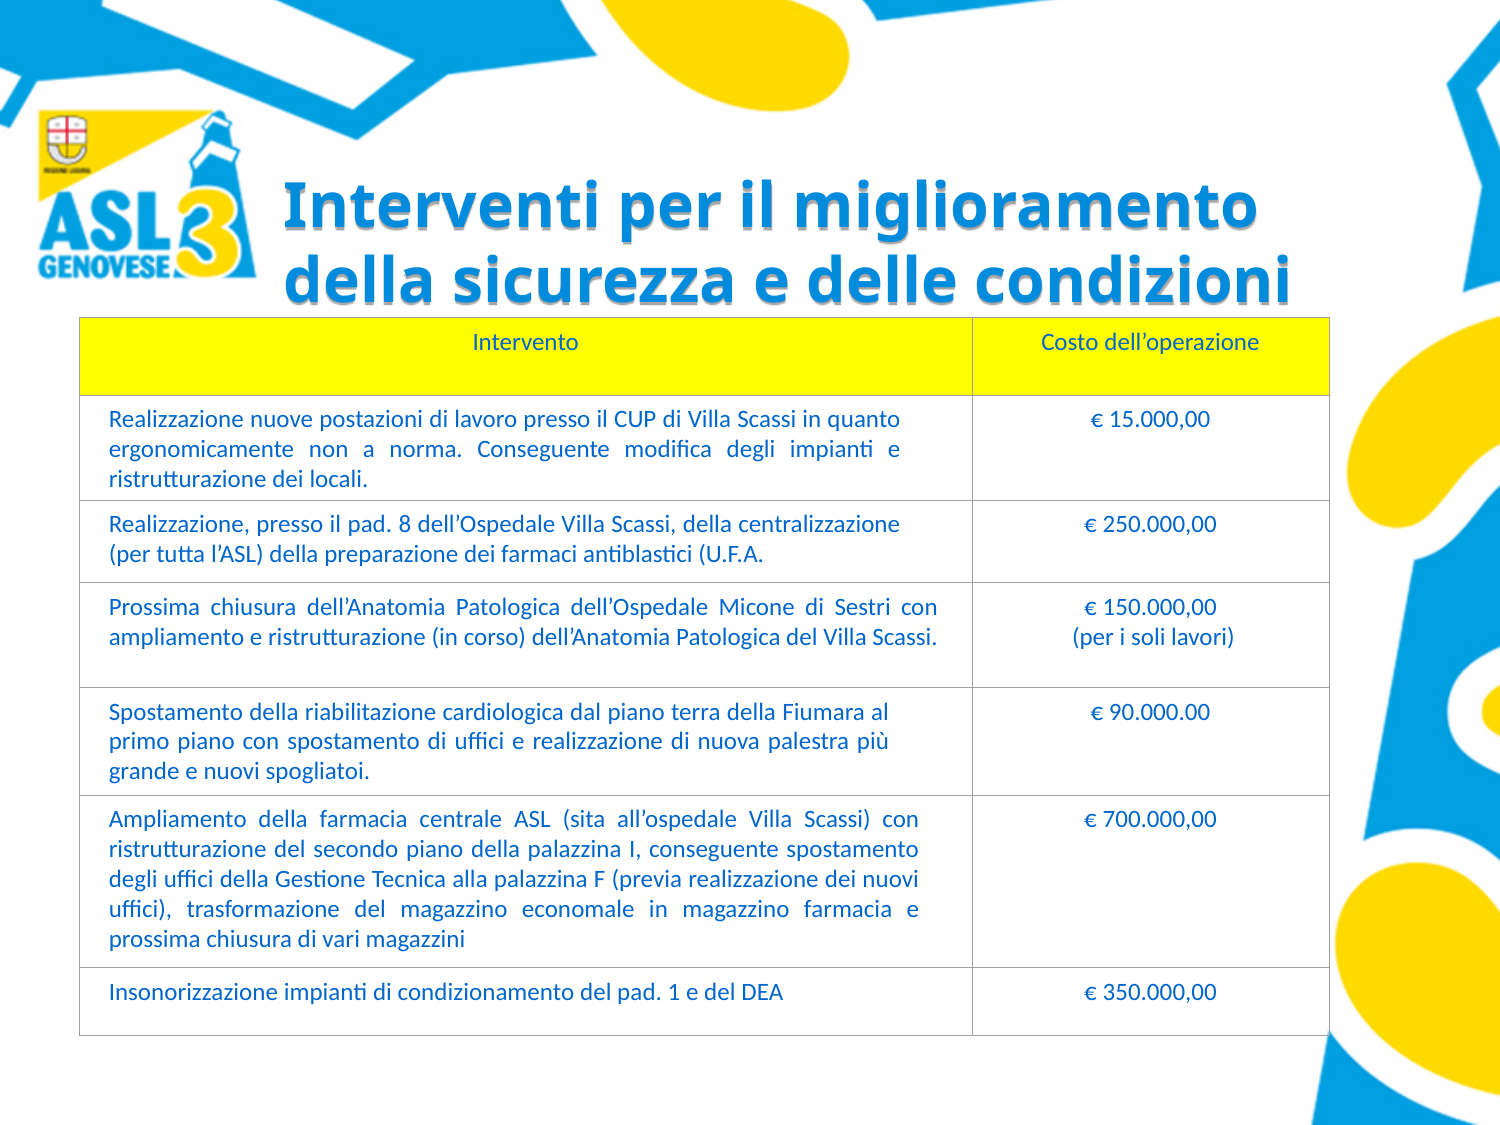

# Interventi per il miglioramento della sicurezza e delle condizioni di lavoro
Intervento
Costo dell’operazione
Realizzazione nuove postazioni di lavoro presso il CUP di Villa Scassi in quanto ergonomicamente non a norma. Conseguente modifica degli impianti e ristrutturazione dei locali.
€ 15.000,00
Realizzazione, presso il pad. 8 dell’Ospedale Villa Scassi, della centralizzazione (per tutta l’ASL) della preparazione dei farmaci antiblastici (U.F.A.
€ 250.000,00
Prossima chiusura dell’Anatomia Patologica dell’Ospedale Micone di Sestri con ampliamento e ristrutturazione (in corso) dell’Anatomia Patologica del Villa Scassi.
€ 150.000,00
 (per i soli lavori)
Spostamento della riabilitazione cardiologica dal piano terra della Fiumara al primo piano con spostamento di uffici e realizzazione di nuova palestra più grande e nuovi spogliatoi.
€ 90.000.00
Ampliamento della farmacia centrale ASL (sita all’ospedale Villa Scassi) con ristrutturazione del secondo piano della palazzina I, conseguente spostamento degli uffici della Gestione Tecnica alla palazzina F (previa realizzazione dei nuovi uffici), trasformazione del magazzino economale in magazzino farmacia e prossima chiusura di vari magazzini
€ 700.000,00
Insonorizzazione impianti di condizionamento del pad. 1 e del DEA
€ 350.000,00